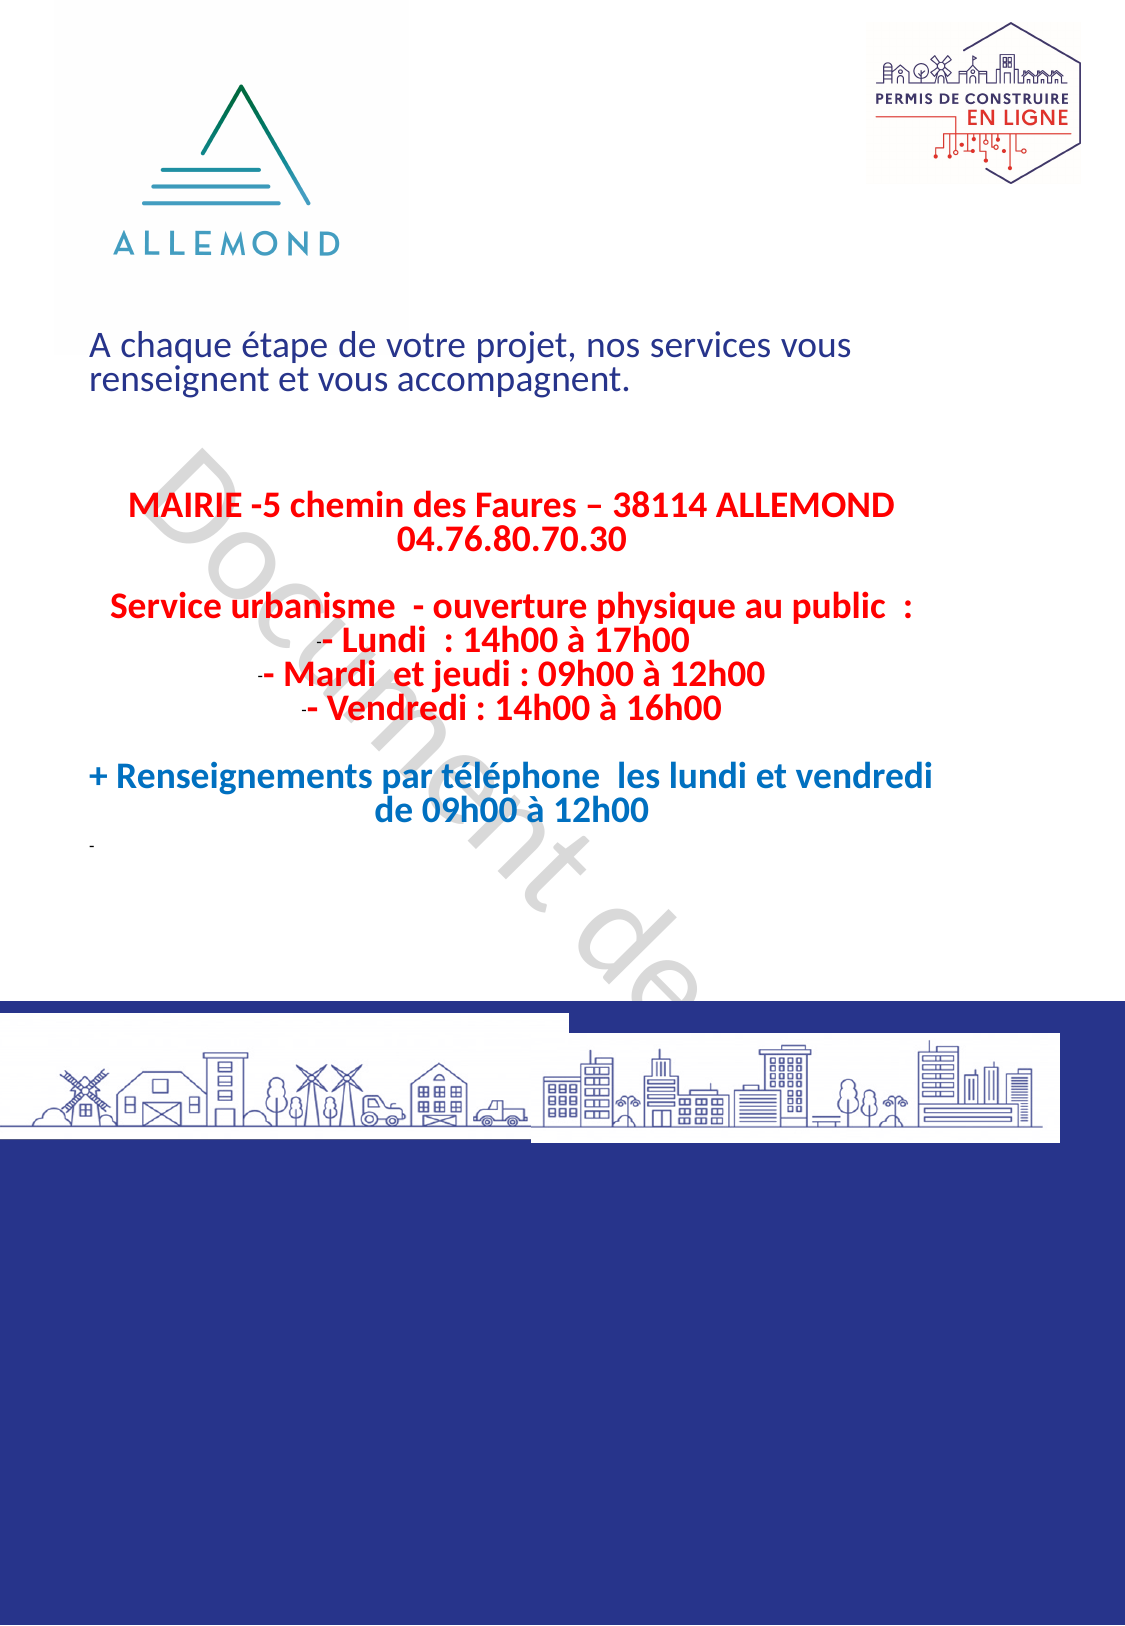

A chaque étape de votre projet, nos services vous renseignent et vous accompagnent.
MAIRIE -5 chemin des Faures – 38114 ALLEMOND
04.76.80.70.30
Service urbanisme - ouverture physique au public :
- Lundi : 14h00 à 17h00
- Mardi et jeudi : 09h00 à 12h00
- Vendredi : 14h00 à 16h00
+ Renseignements par téléphone les lundi et vendredi
de 09h00 à 12h00